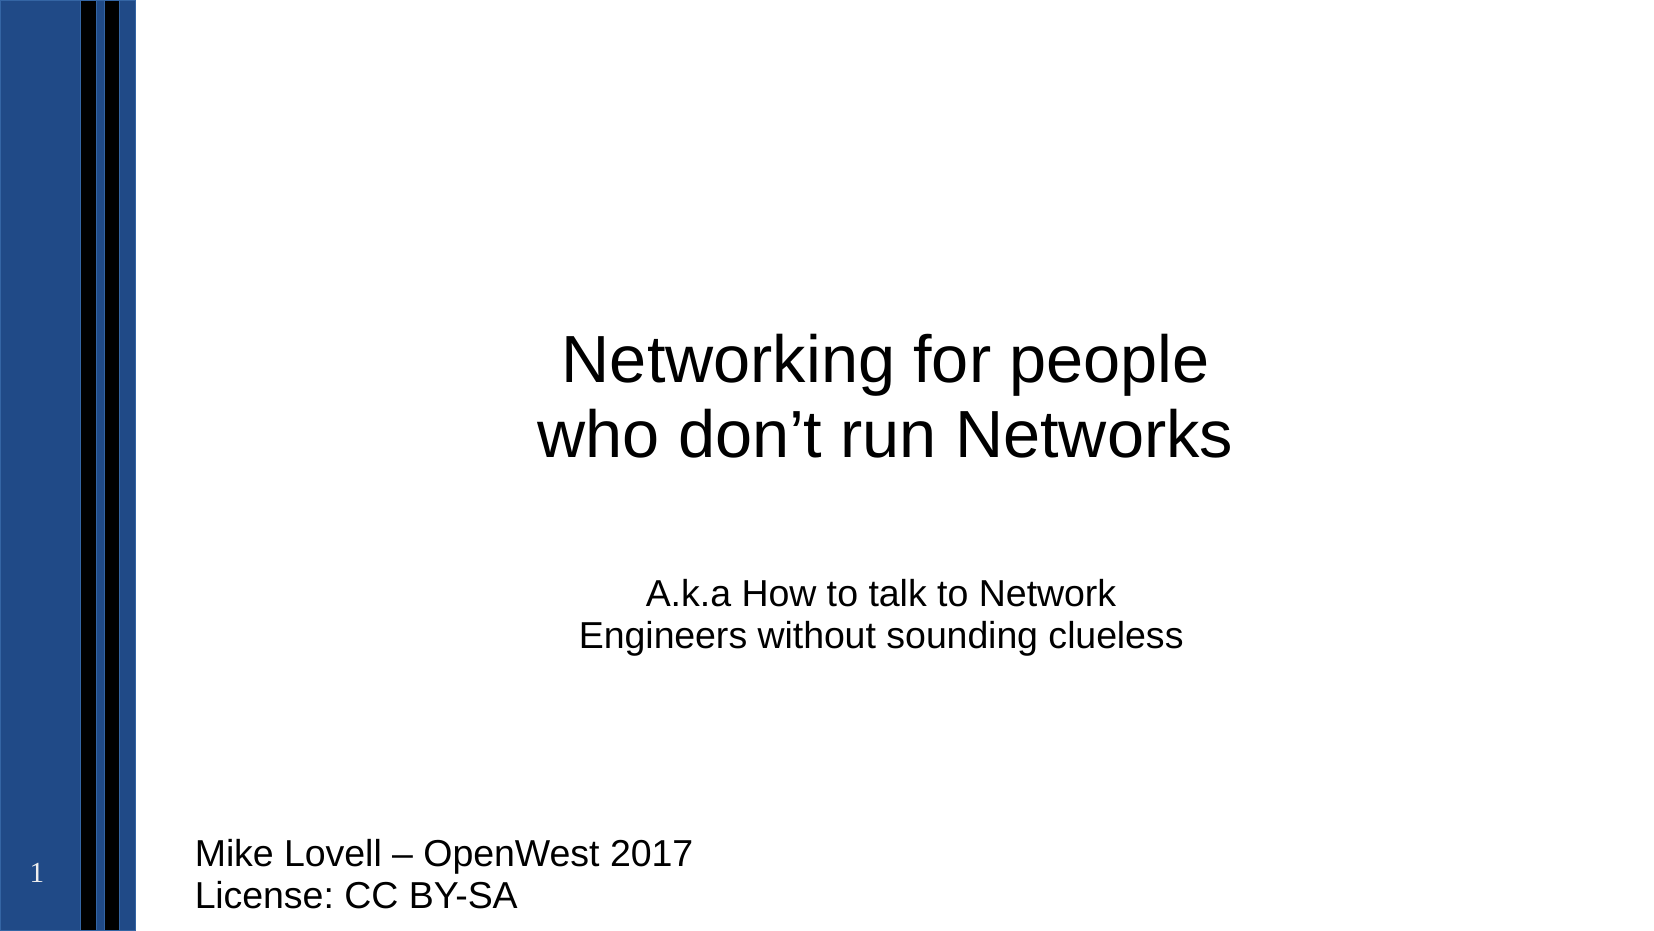

# Networking for people
who don’t run Networks
A.k.a How to talk to Network Engineers without sounding clueless
Mike Lovell – OpenWest 2017
License: CC BY-SA
1